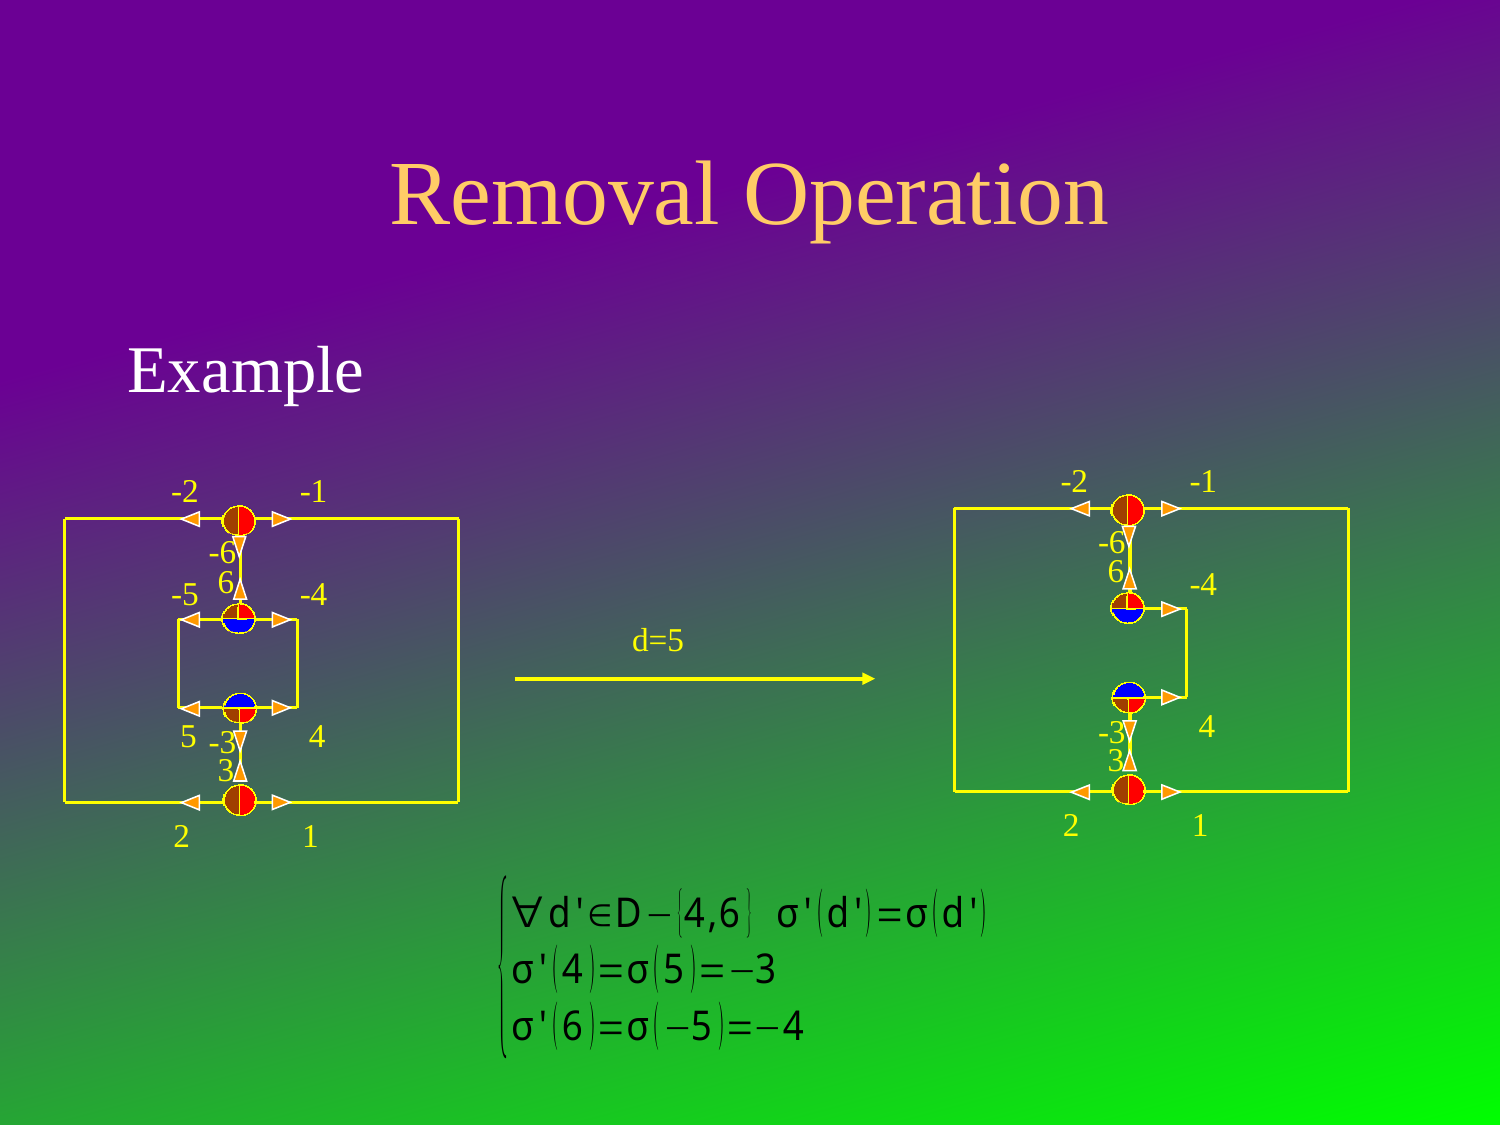

# Removal Operation
Example
-2
-1
-2
-1
-6
6
-5
-4
5
4
-3
3
2
1
-6
6
-4
 d=5
4
-3
3
2
1